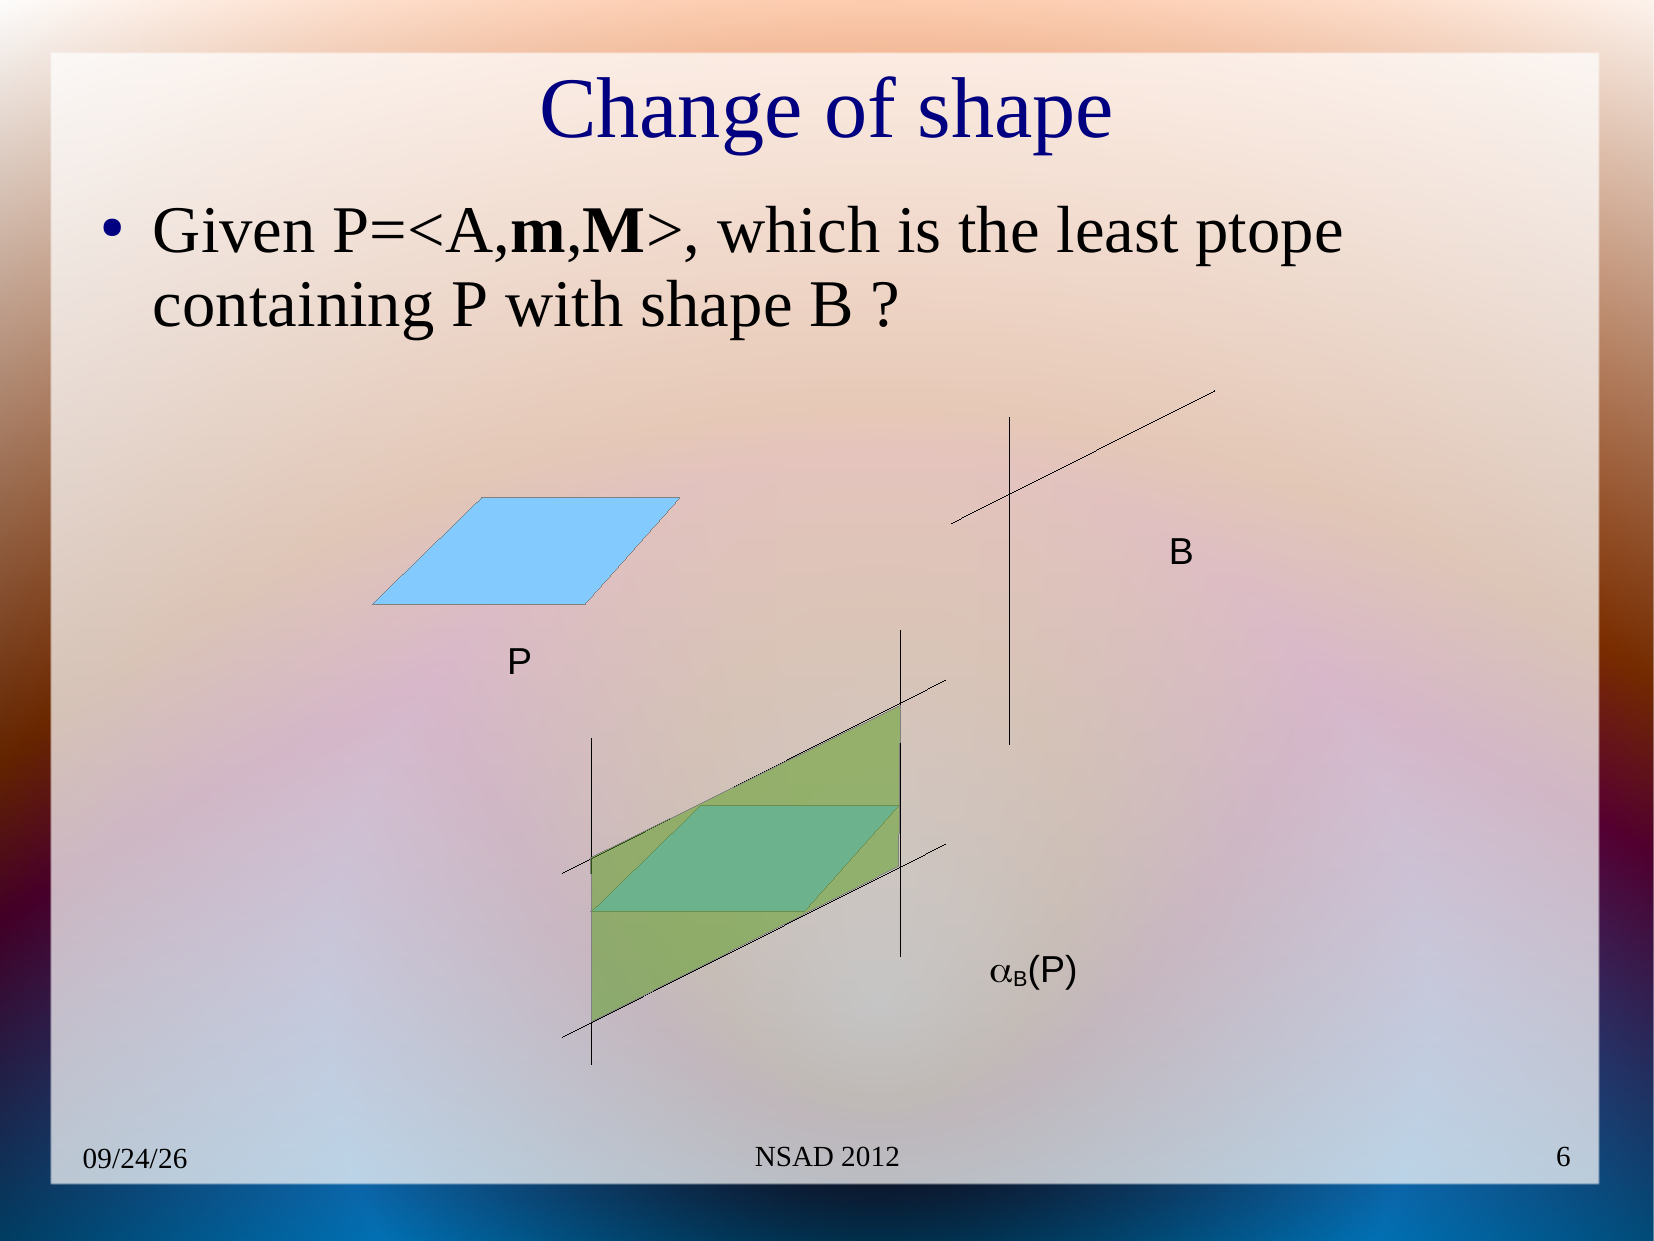

# Change of shape
Given P=<A,m,M>, which is the least ptope containing P with shape B ?
B
aB(P)
P
NSAD 2012
6